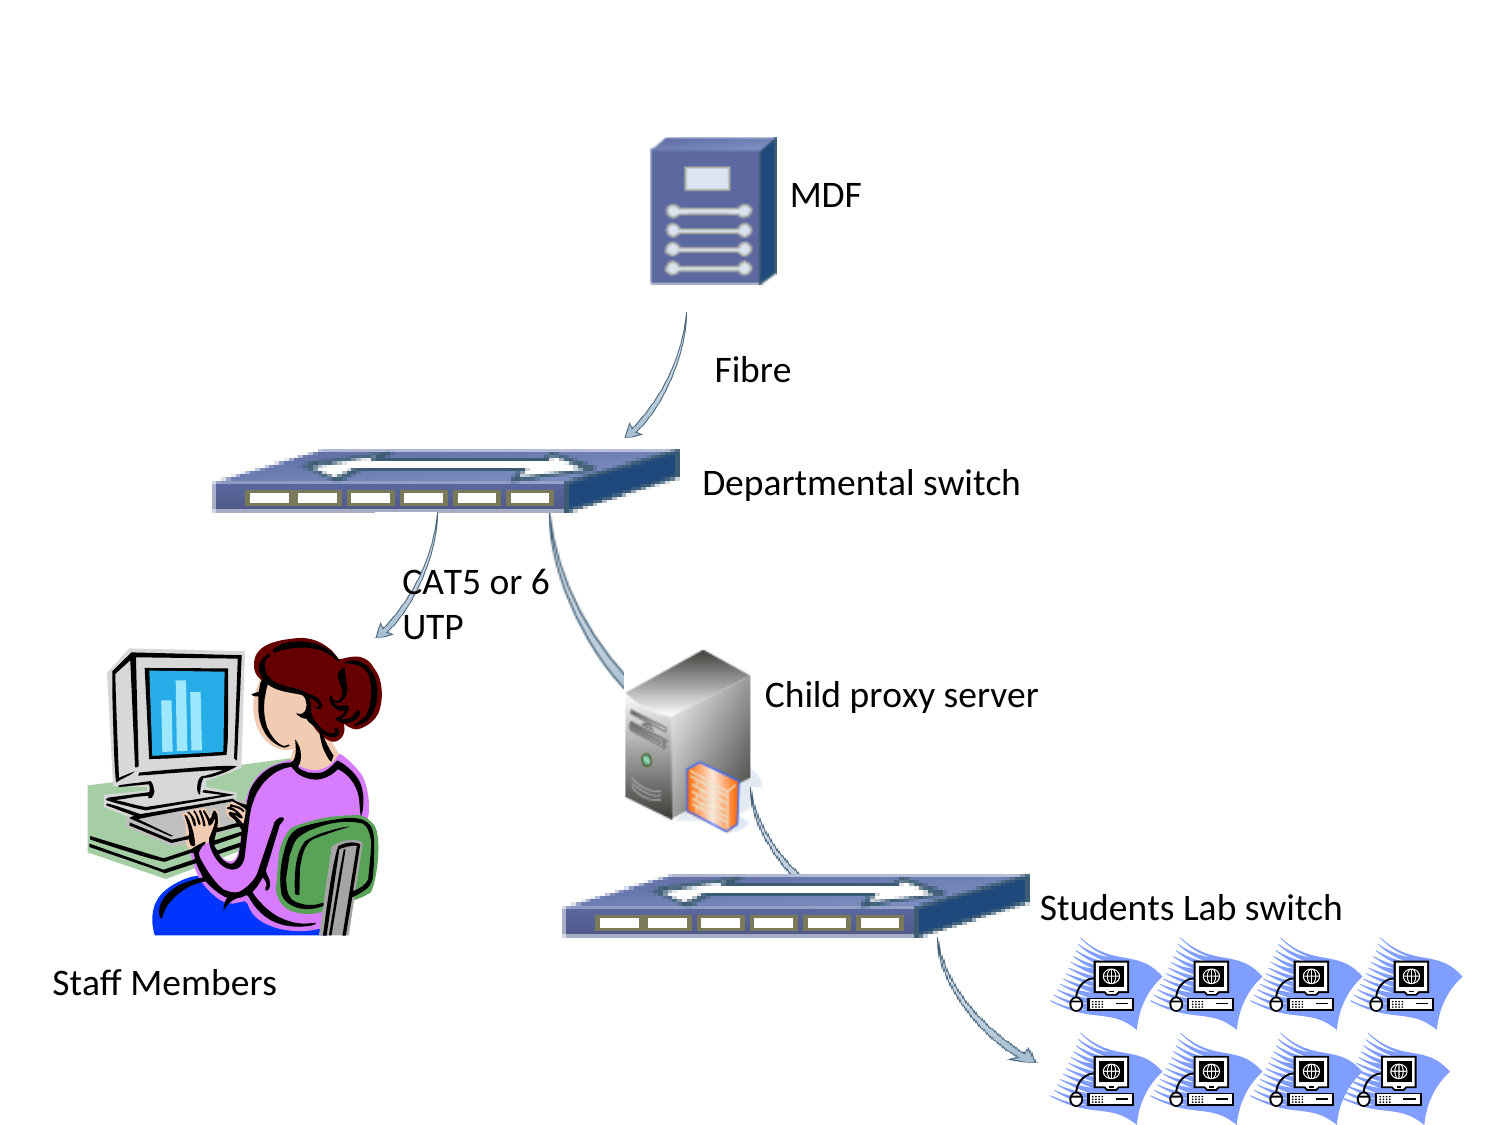

MDF
Fibre
Departmental switch
CAT5 or 6 UTP
Child proxy server
Students Lab switch
Staff Members